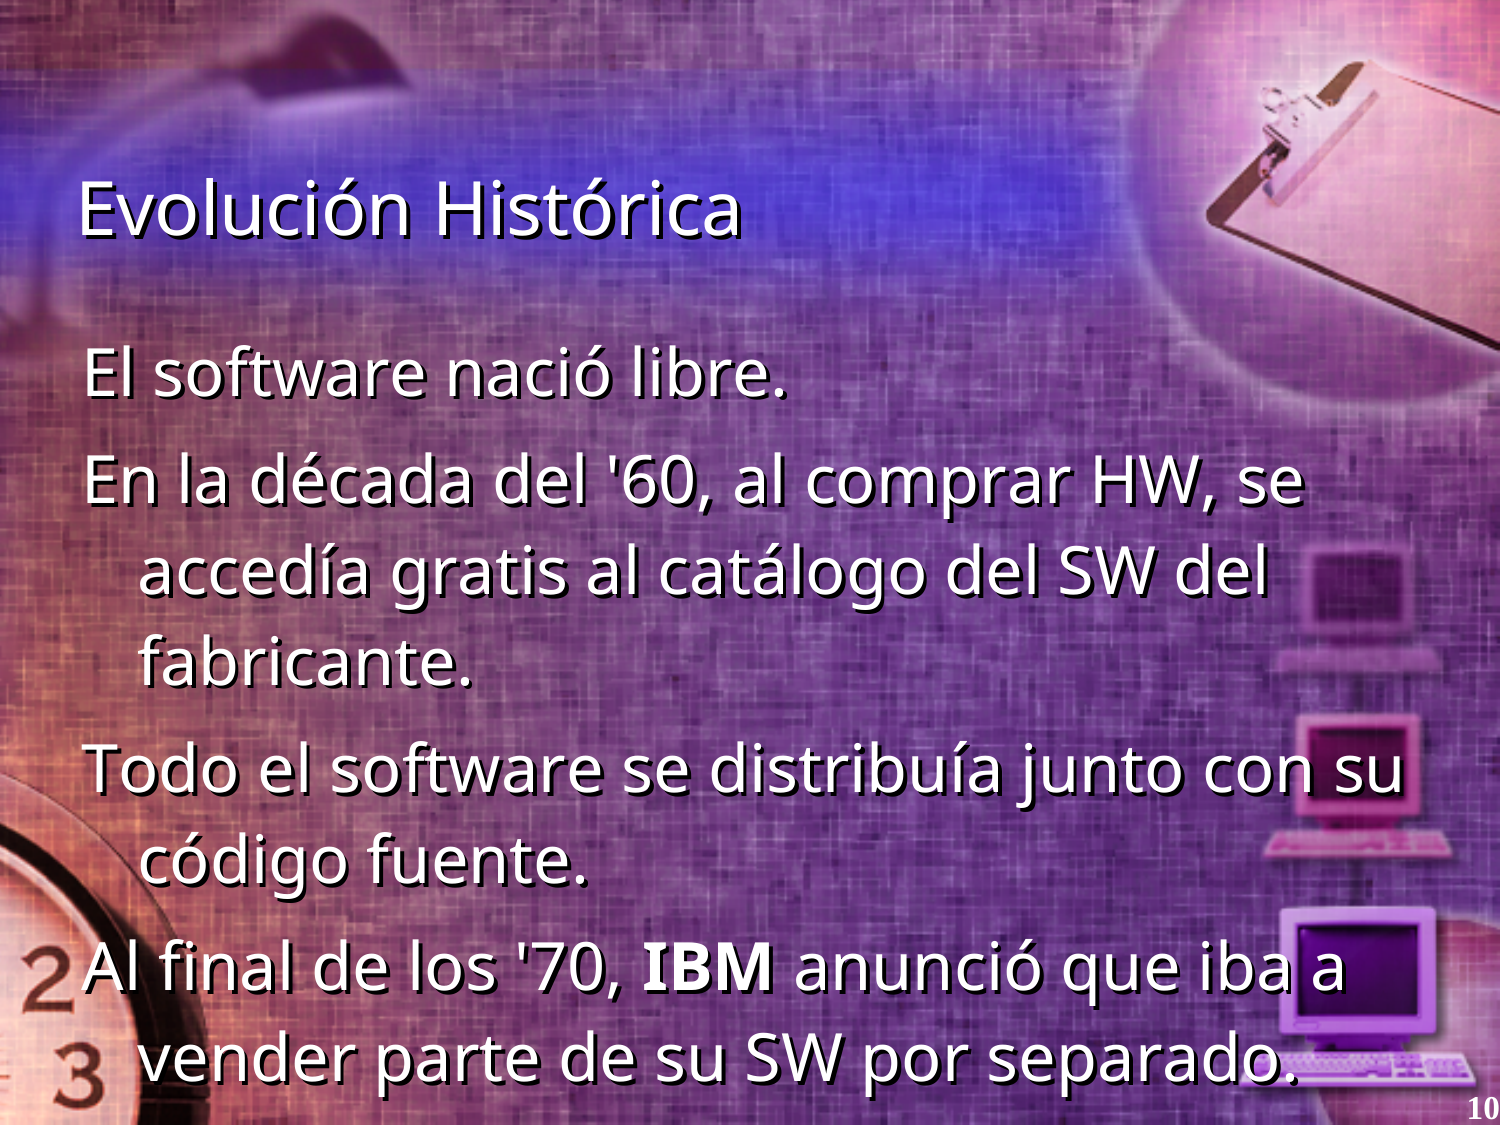

# Evolución Histórica
El software nació libre.
En la década del '60, al comprar HW, se accedía gratis al catálogo del SW del fabricante.
Todo el software se distribuía junto con su código fuente.
Al final de los '70, IBM anunció que iba a vender parte de su SW por separado.
10